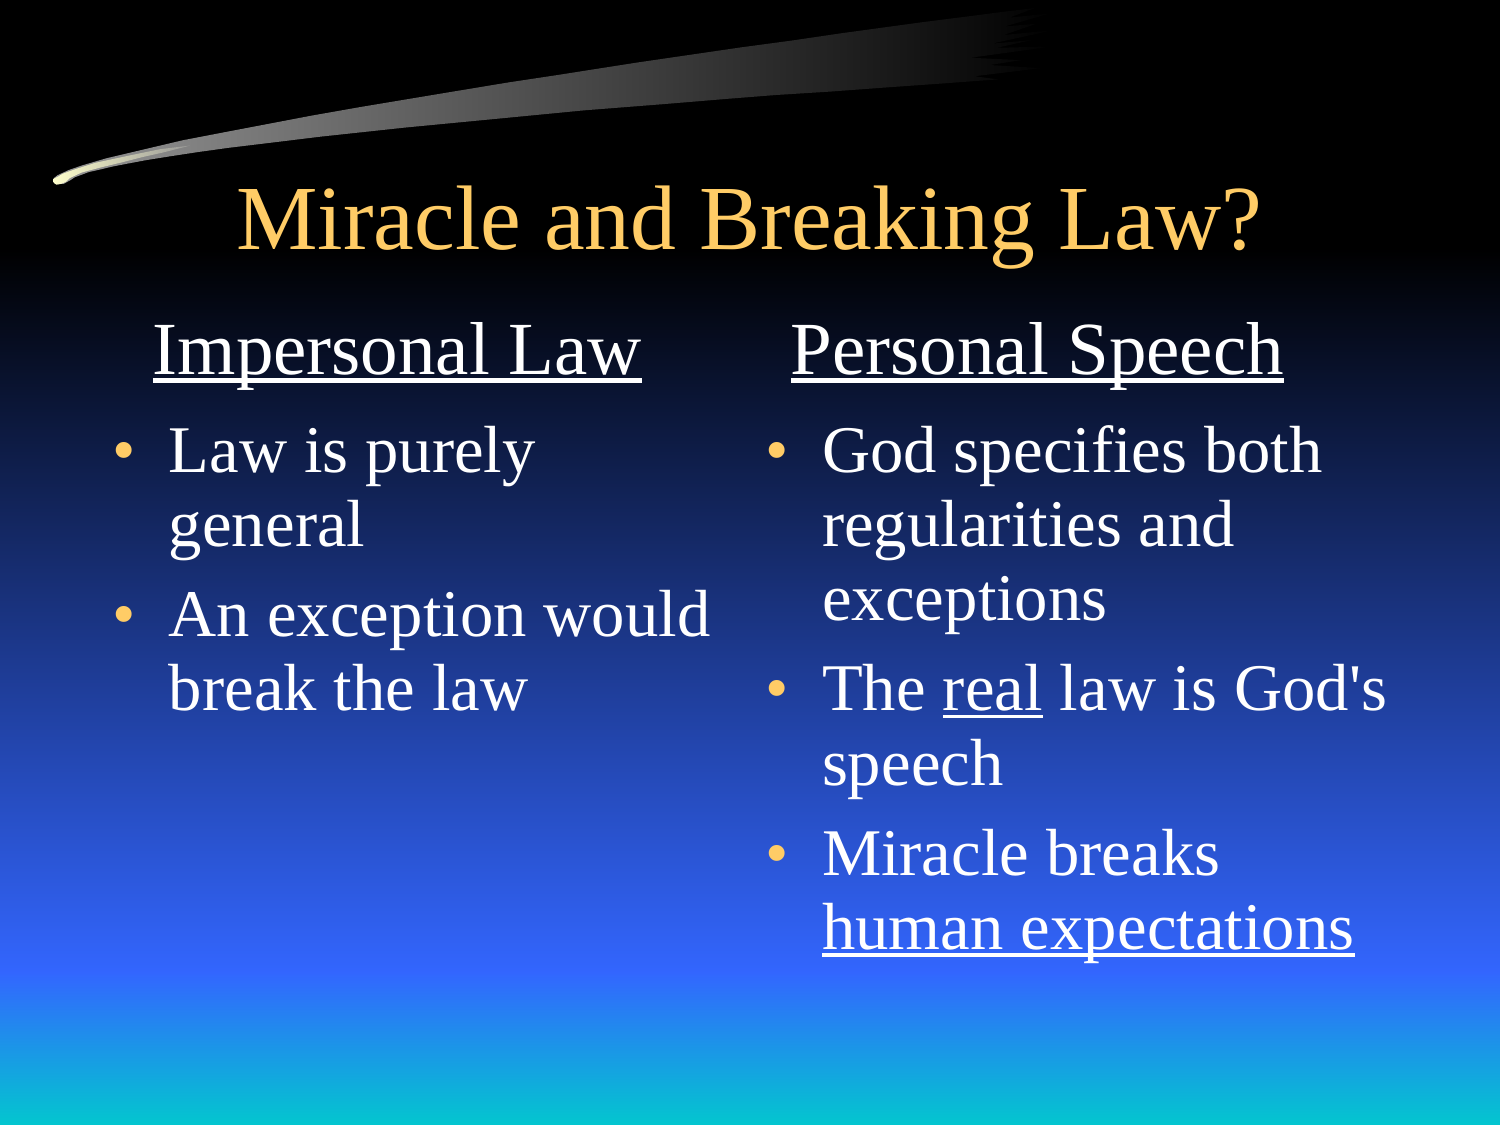

# Miracle and Breaking Law?
Impersonal Law
Personal Speech
Law is purely general
An exception would break the law
God specifies both regularities and exceptions
The real law is God's speech
Miracle breaks human expectations